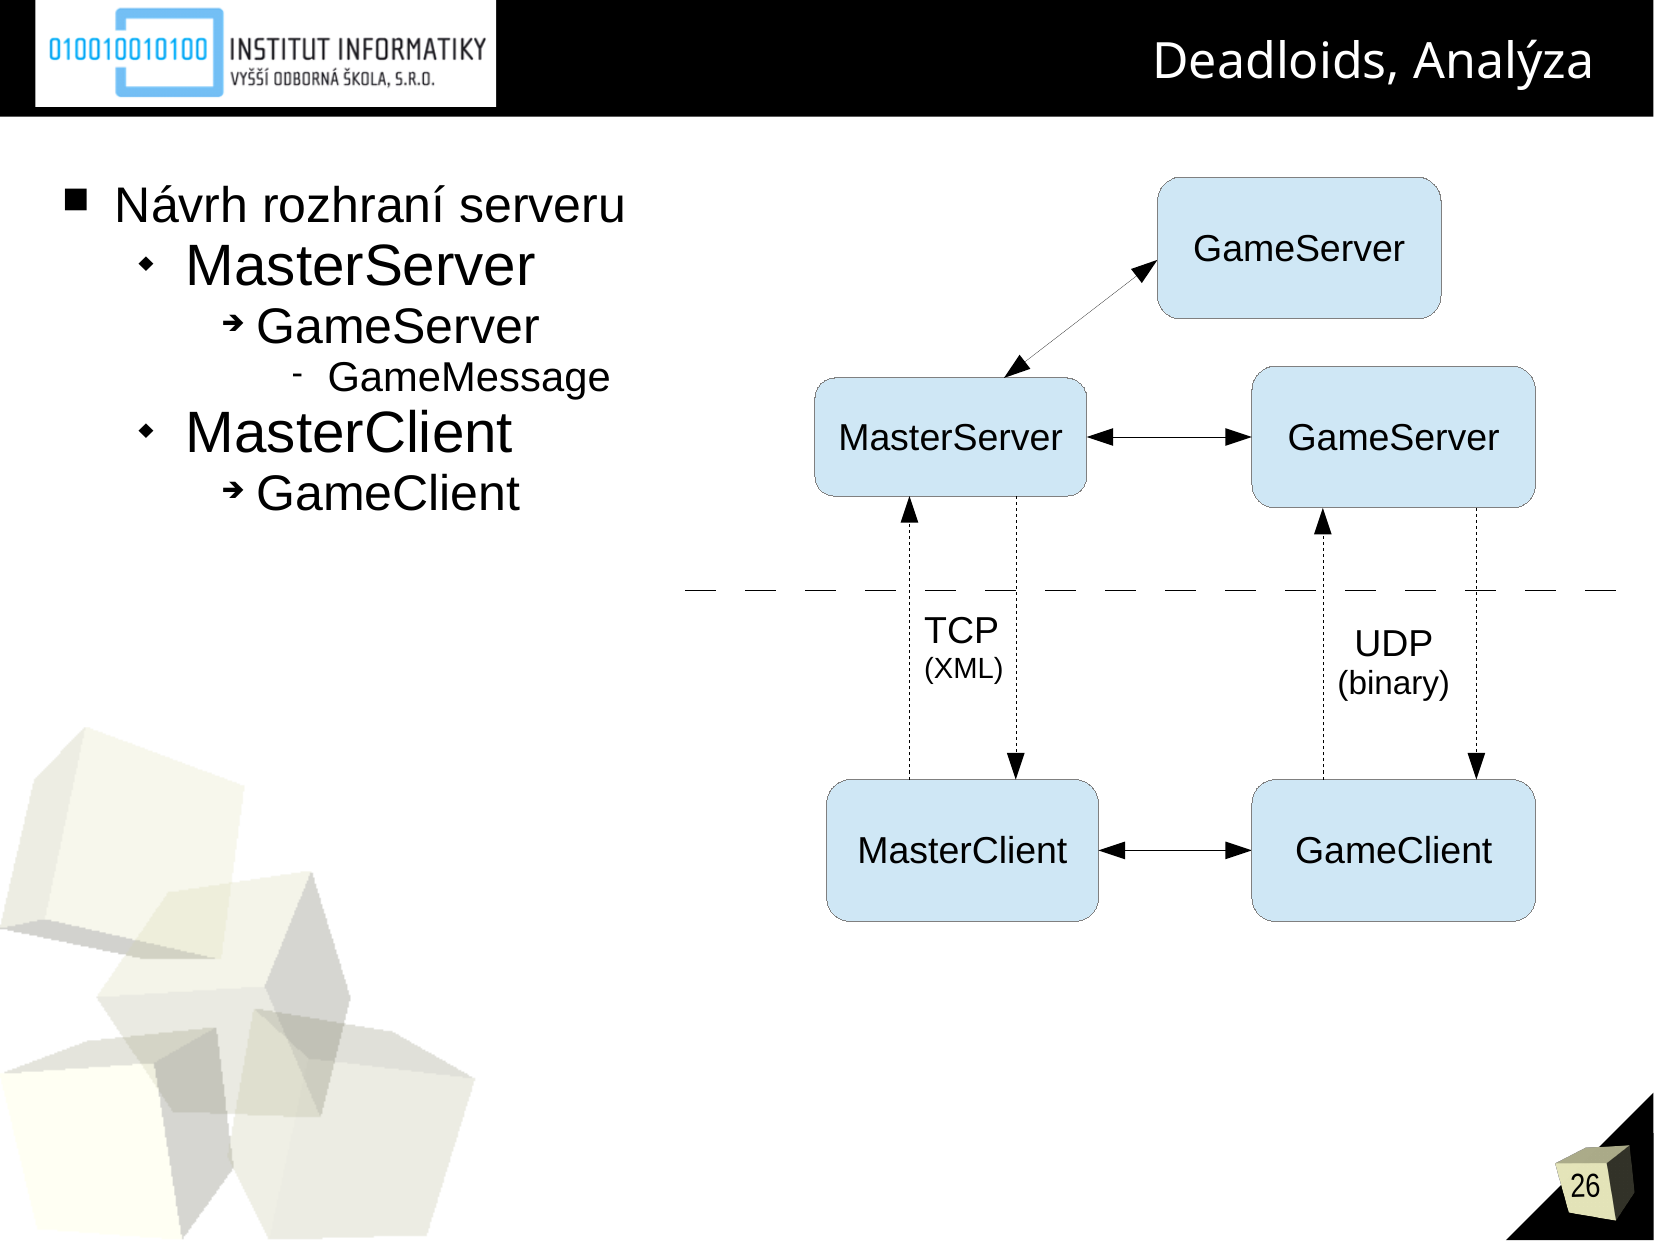

# Deadloids, Analýza
Návrh rozhraní serveru
MasterServer
GameServer
GameMessage
MasterClient
GameClient
GameServer
GameServer
MasterServer
TCP
(XML)
UDP
(binary)
MasterClient
GameClient